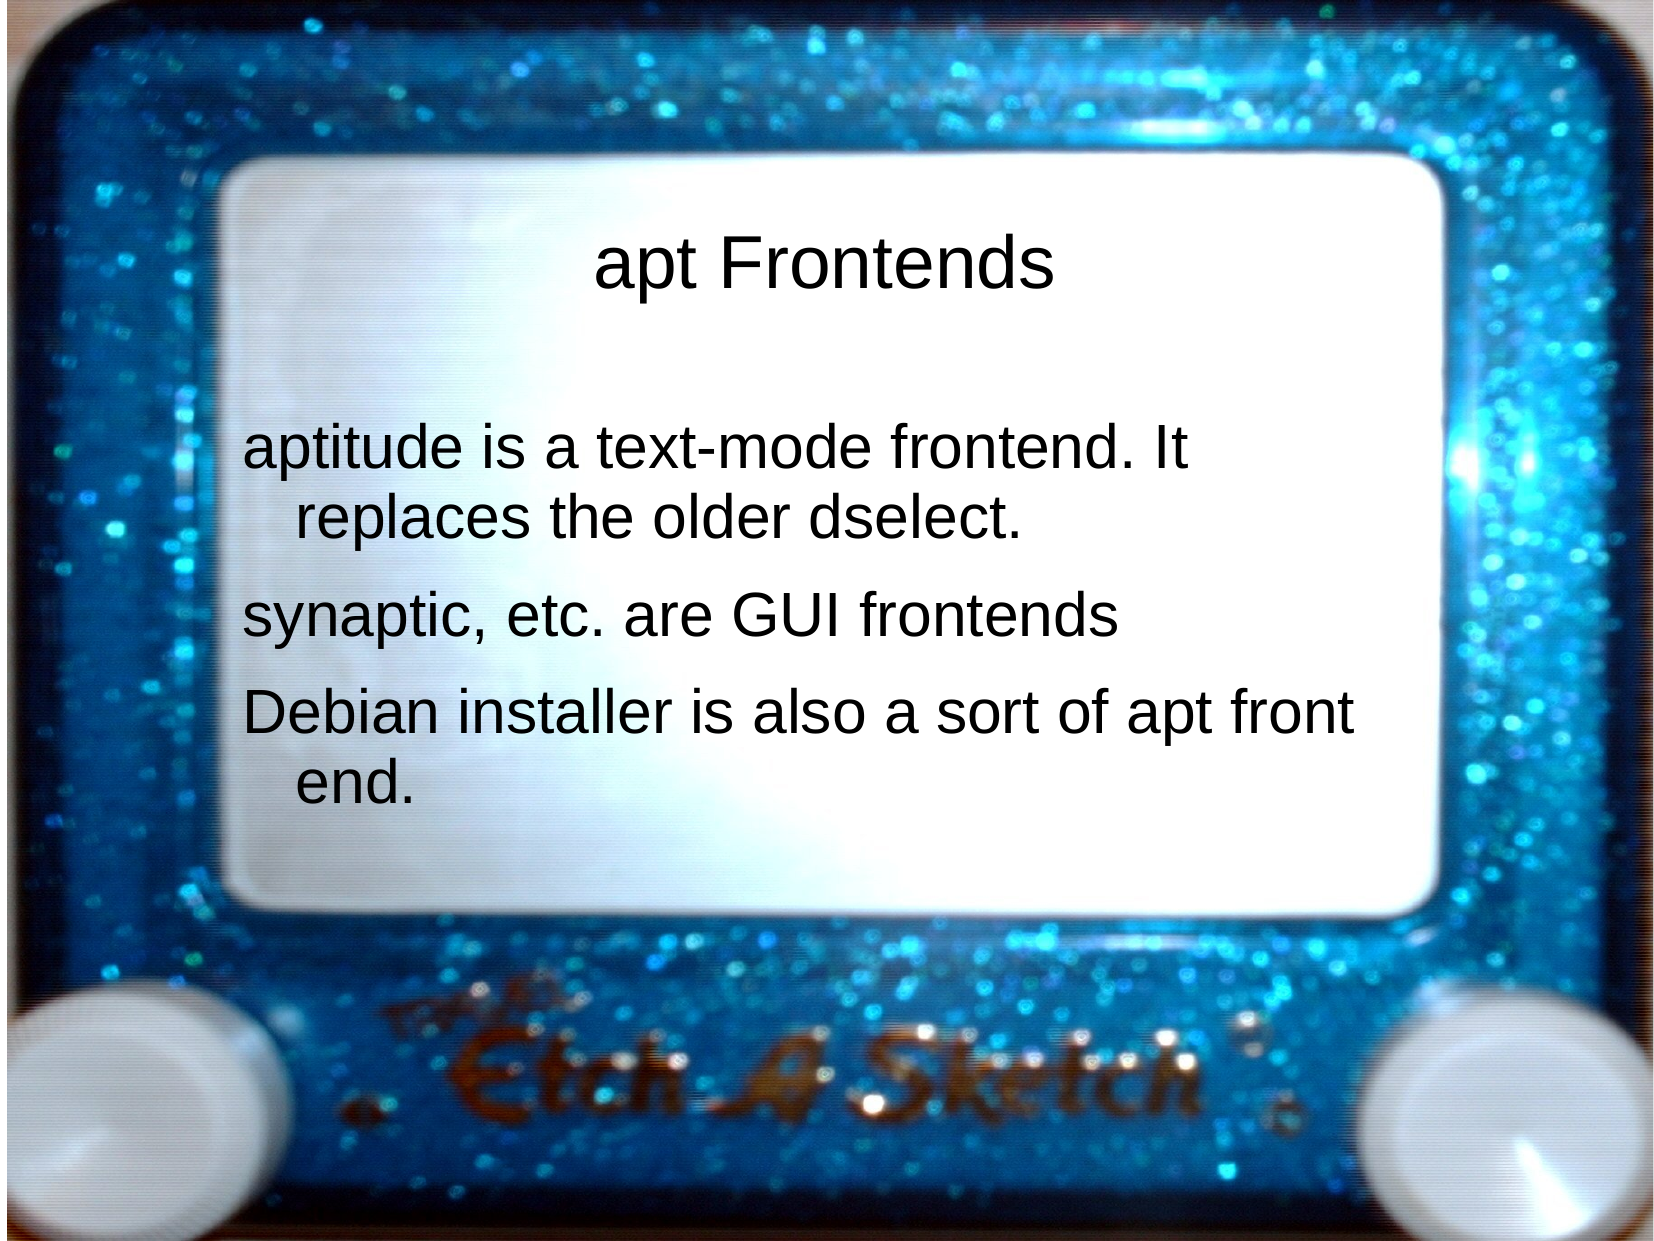

# apt Frontends
aptitude is a text-mode frontend. It replaces the older dselect.
synaptic, etc. are GUI frontends
Debian installer is also a sort of apt front end.